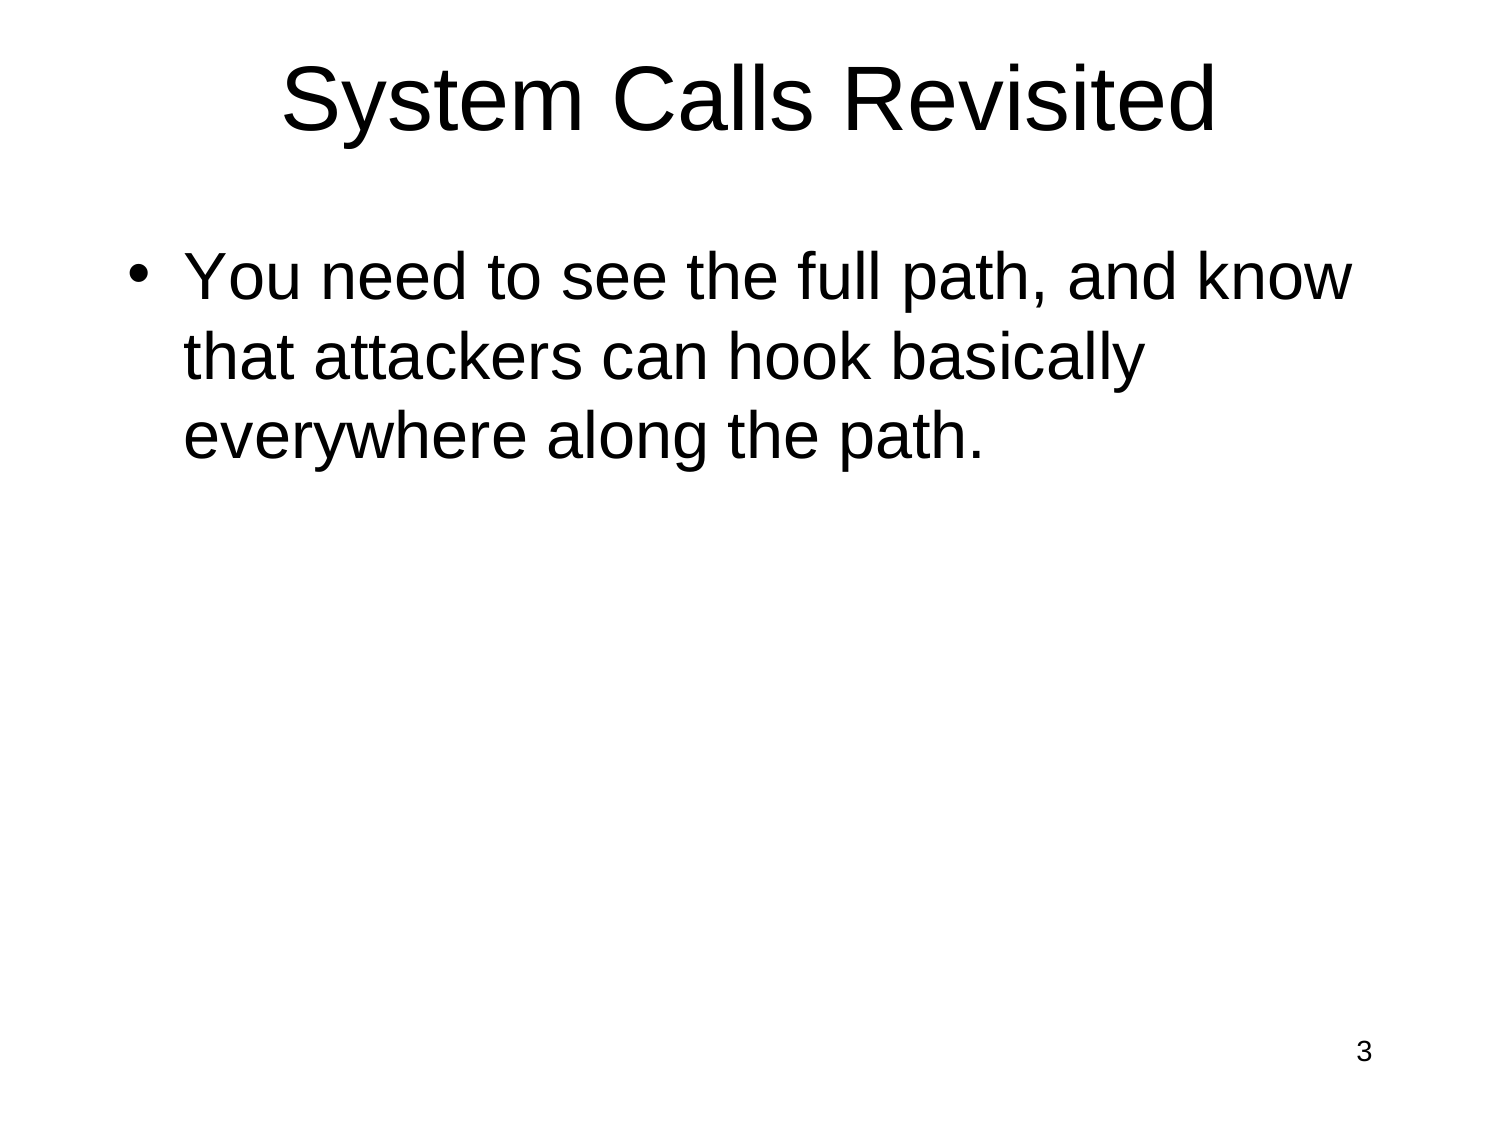

# System Calls Revisited
You need to see the full path, and know that attackers can hook basically everywhere along the path.